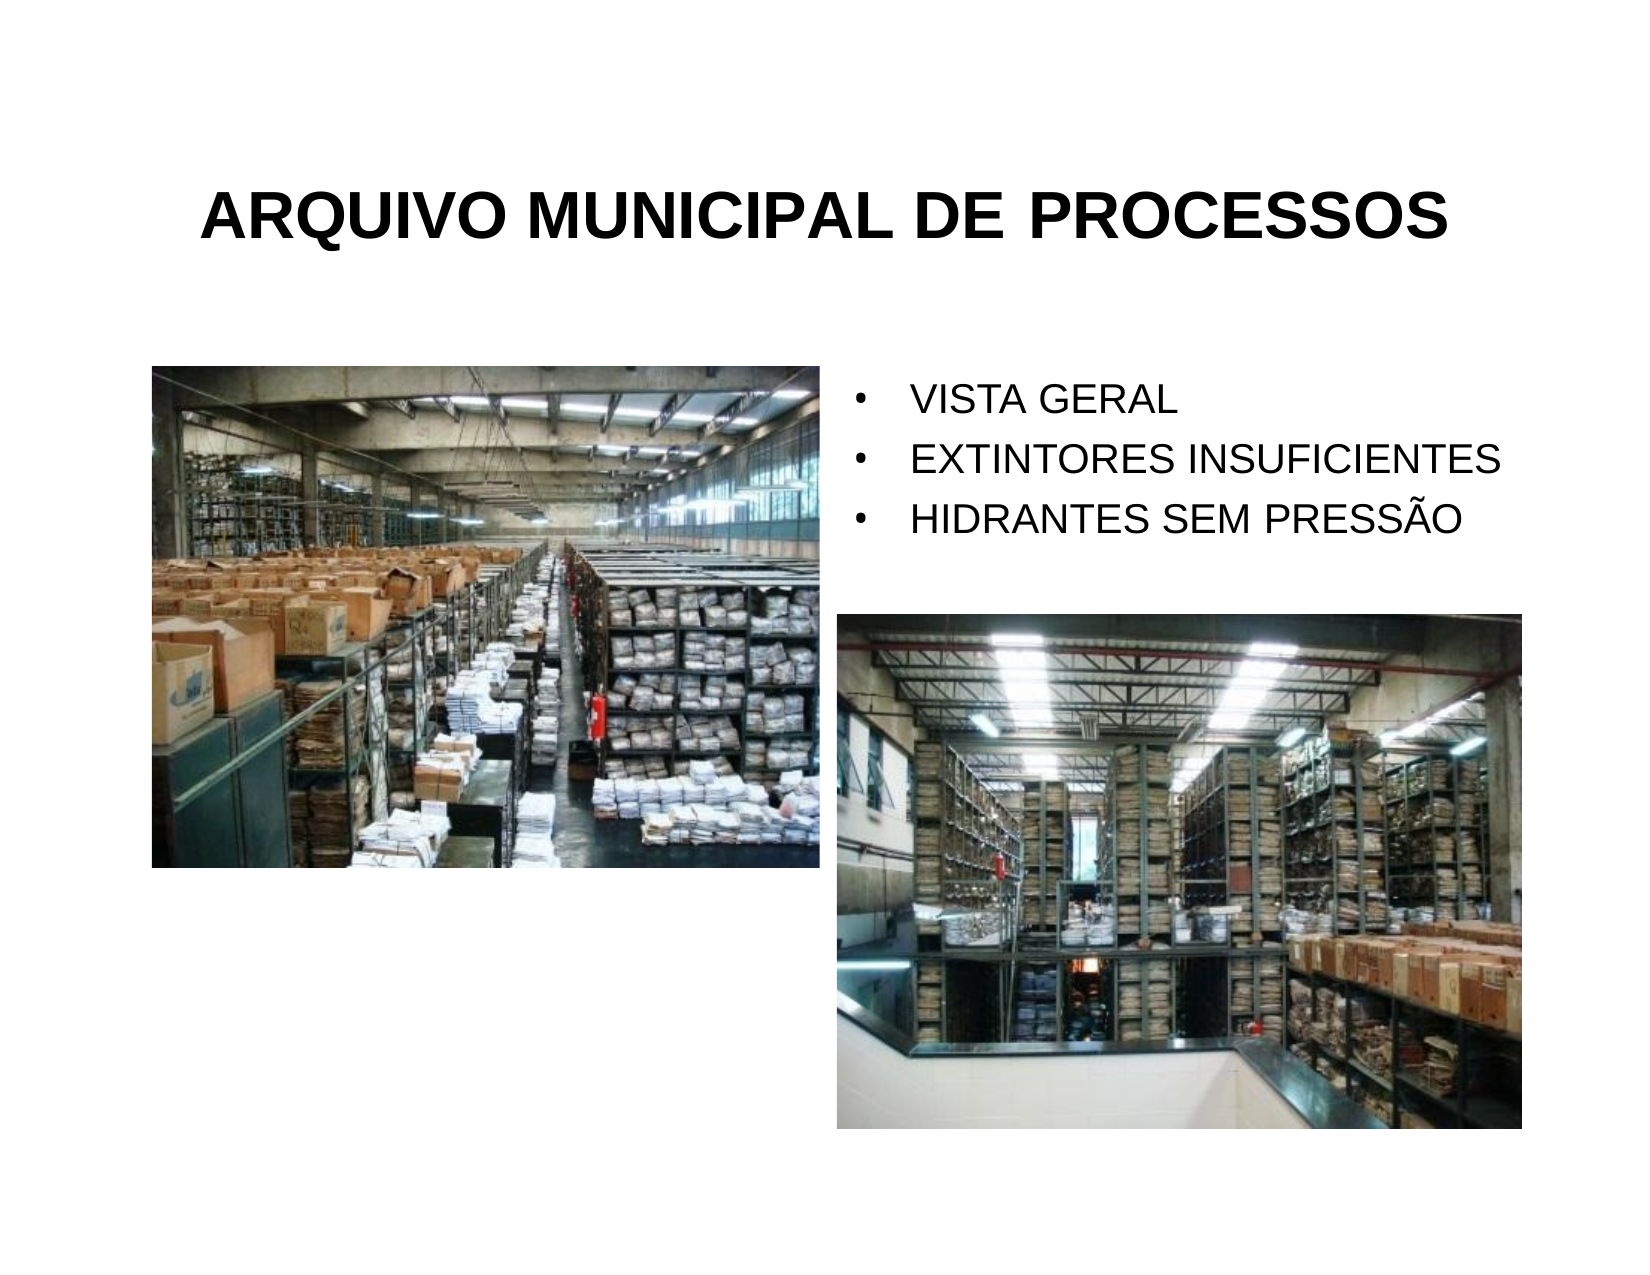

# ARQUIVO MUNICIPAL DE PROCESSOS
VISTA GERAL
EXTINTORES INSUFICIENTES
HIDRANTES SEM PRESSÃO